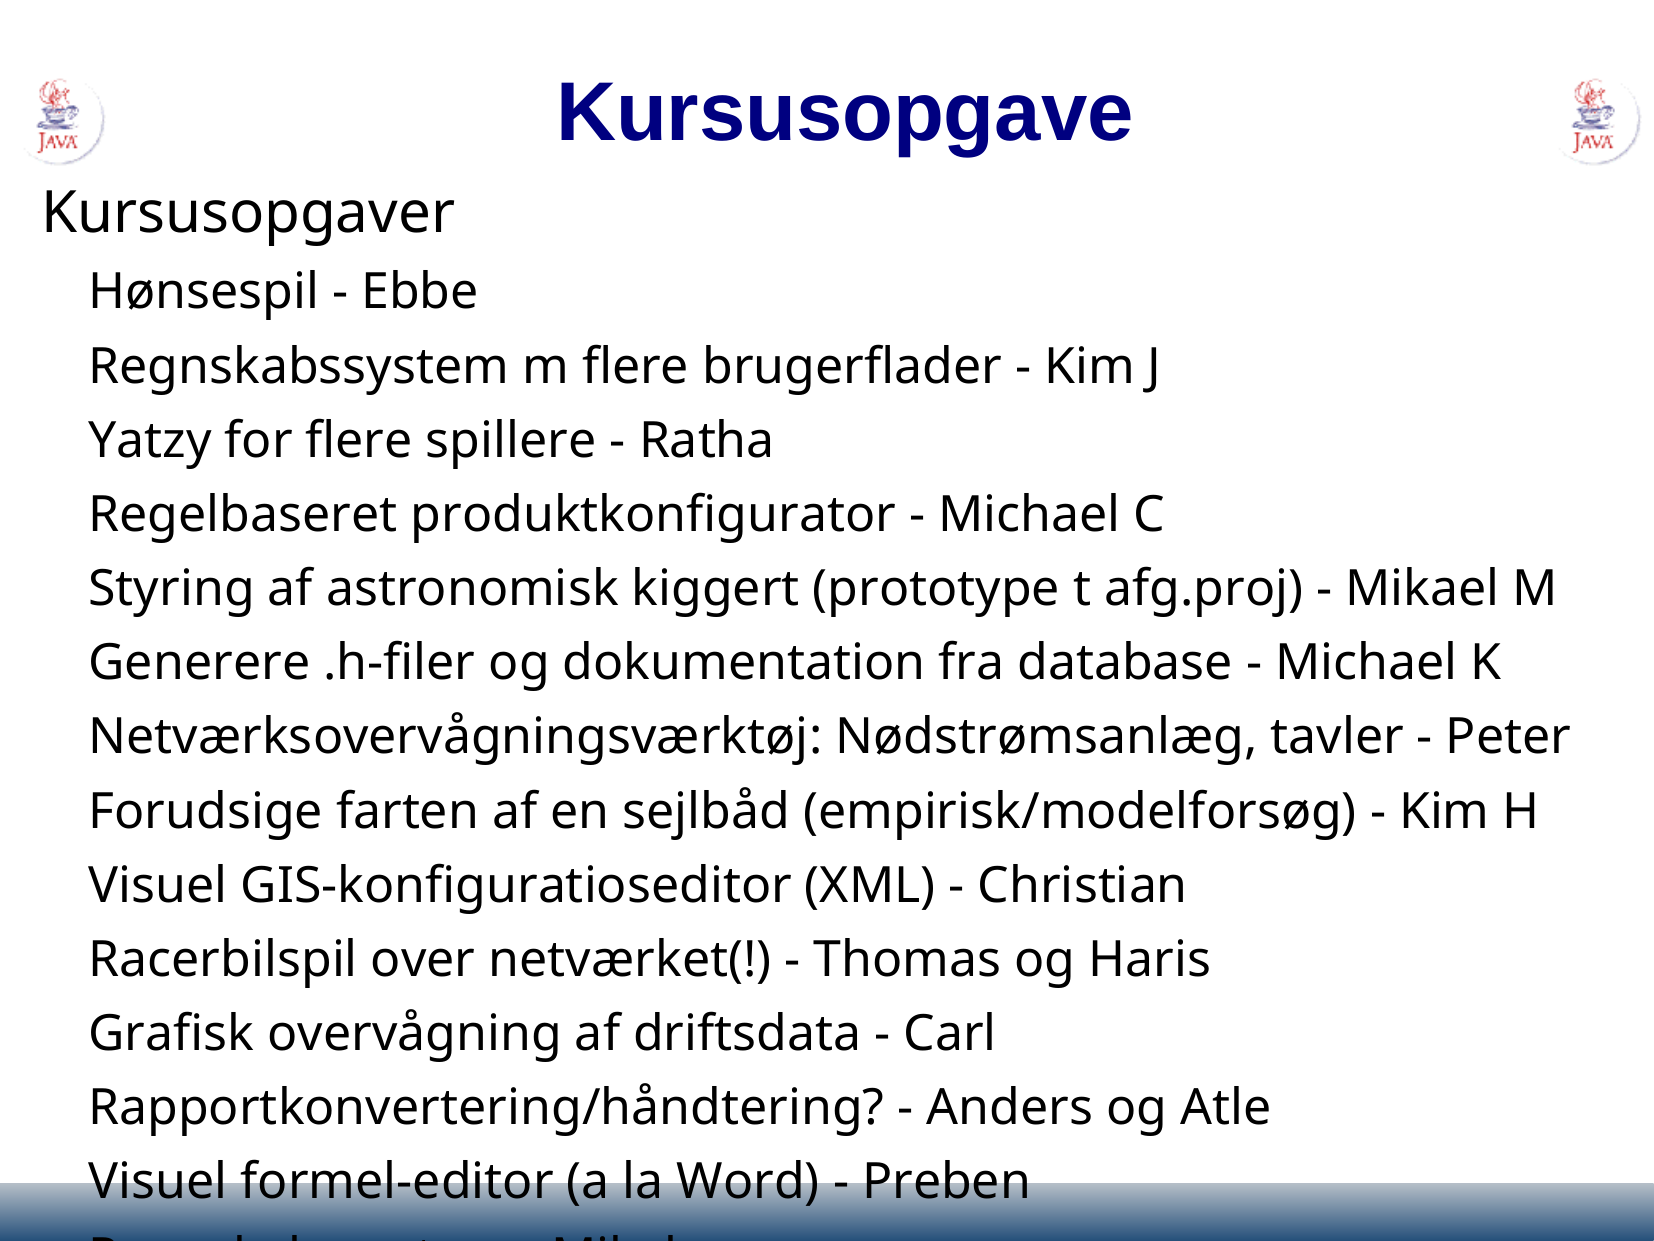

# Kursusopgave
Kursusopgaver
Hønsespil - Ebbe
Regnskabssystem m flere brugerflader - Kim J
Yatzy for flere spillere - Ratha
Regelbaseret produktkonfigurator - Michael C
Styring af astronomisk kiggert (prototype t afg.proj) - Mikael M
Generere .h-filer og dokumentation fra database - Michael K
Netværksovervågningsværktøj: Nødstrømsanlæg, tavler - Peter
Forudsige farten af en sejlbåd (empirisk/modelforsøg) - Kim H
Visuel GIS-konfiguratioseditor (XML) - Christian
Racerbilspil over netværket(!) - Thomas og Haris
Grafisk overvågning af driftsdata - Carl
Rapportkonvertering/håndtering? - Anders og Atle
Visuel formel-editor (a la Word) - Preben
Regnskabssystem - Mikala